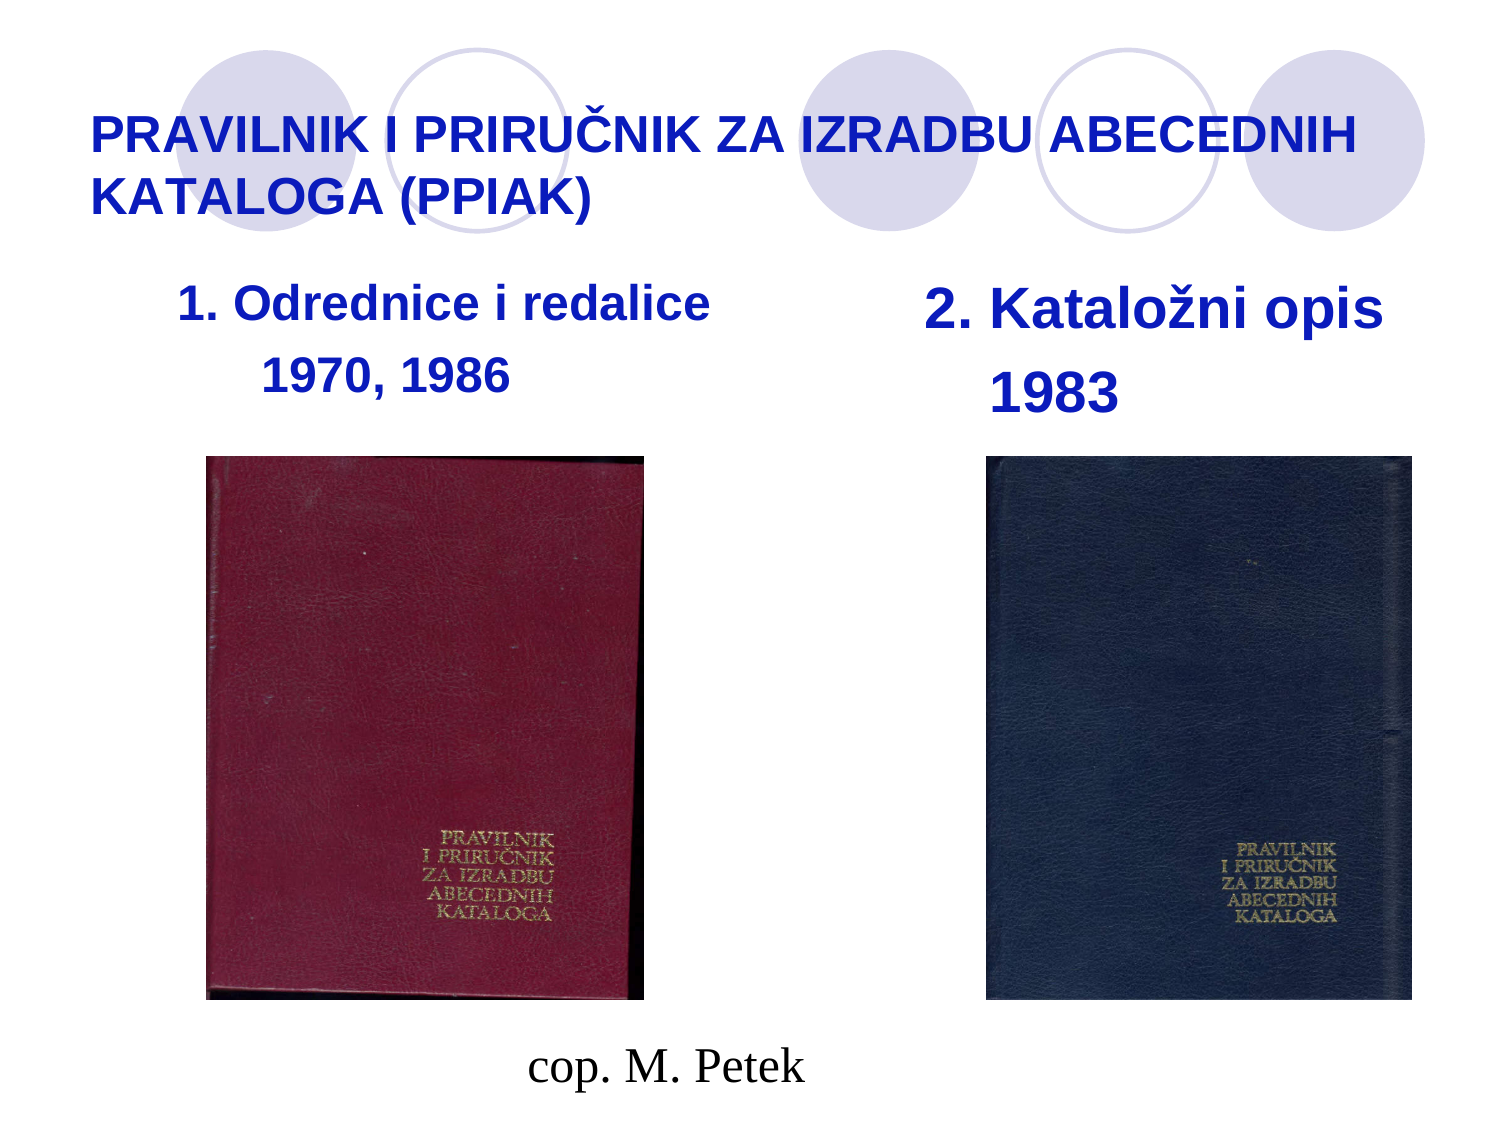

# PRAVILNIK I PRIRUČNIK ZA IZRADBU ABECEDNIH KATALOGA (PPIAK)
1. Odrednice i redalice
 1970, 1986
 2. Kataložni opis
 1983
cop. M. Petek